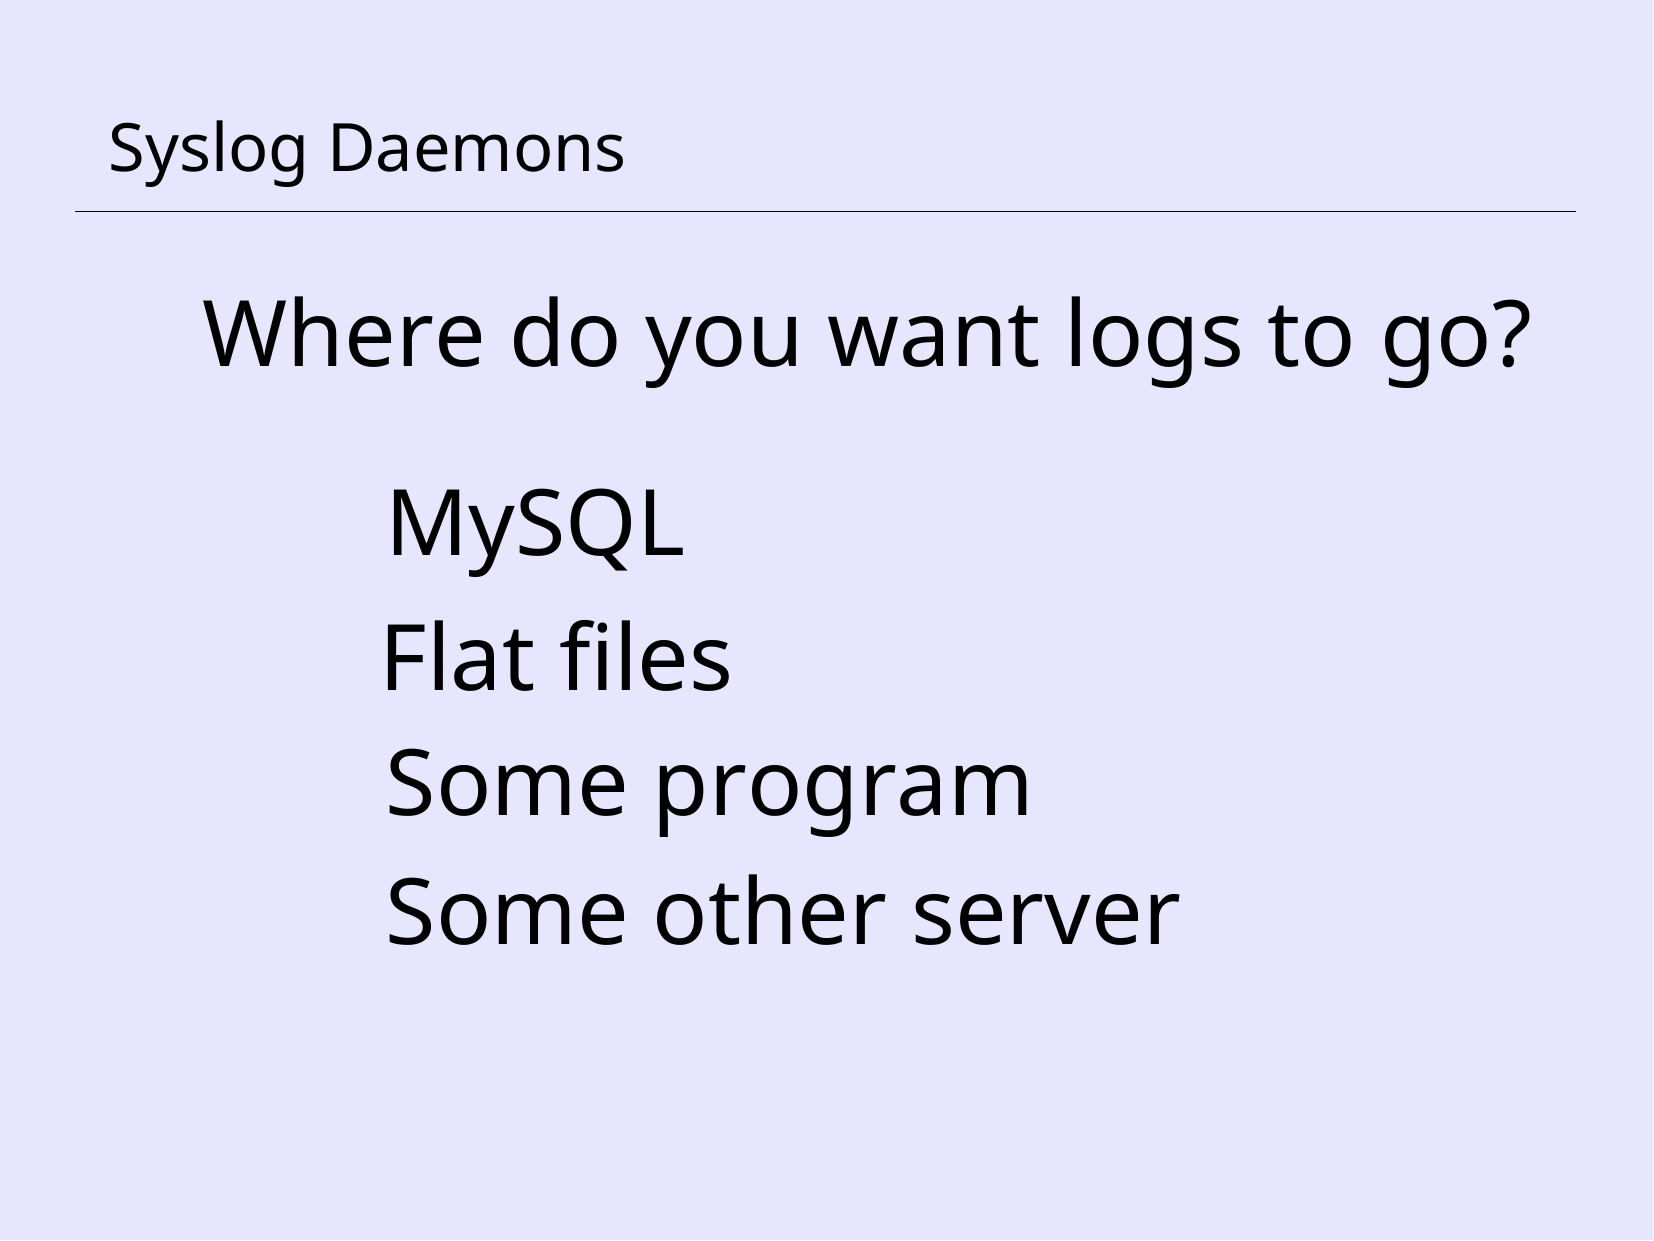

Syslog Daemons
Where do you want logs to go?
MySQL
Flat files
Some program
Some other server